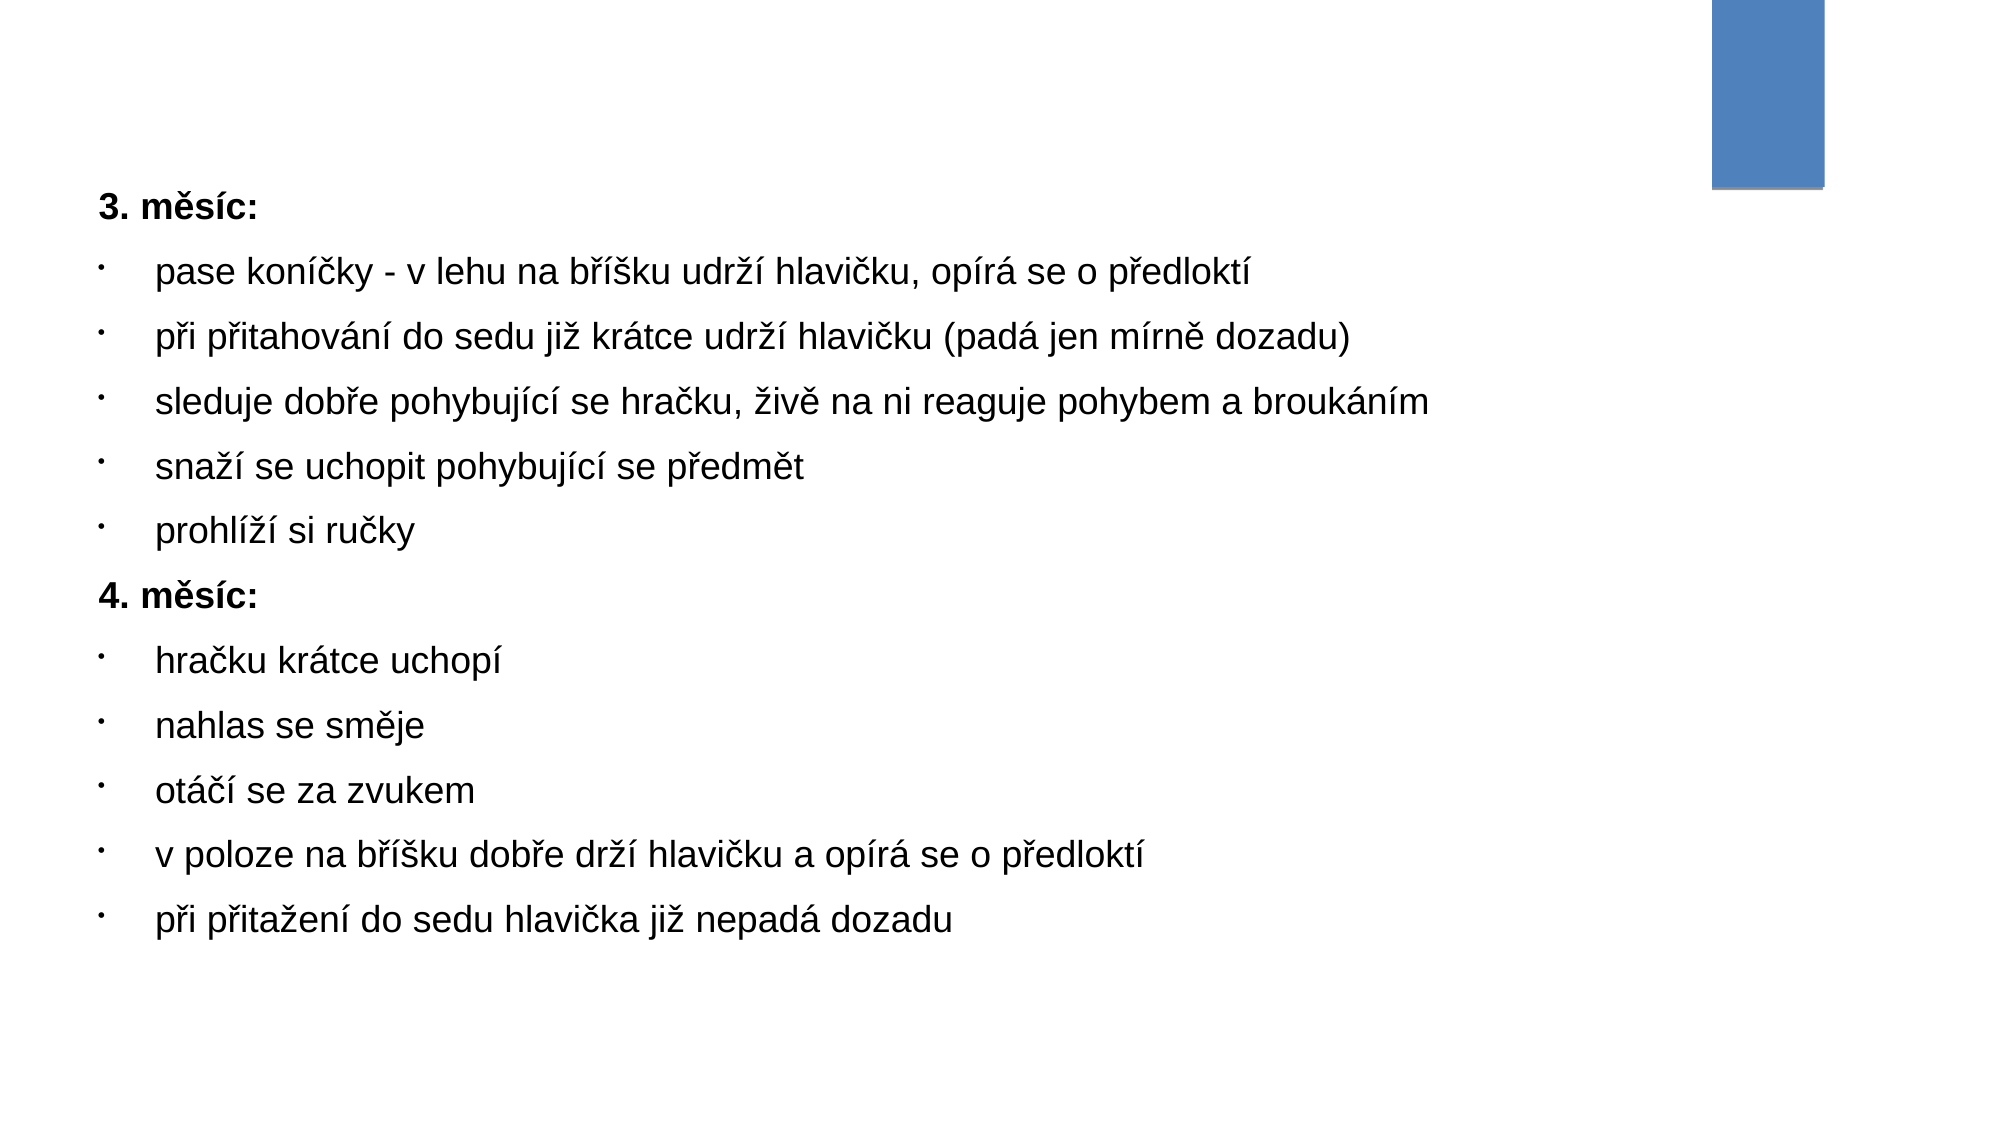

3. měsíc:
pase koníčky - v lehu na bříšku udrží hlavičku, opírá se o předloktí
při přitahování do sedu již krátce udrží hlavičku (padá jen mírně dozadu)
sleduje dobře pohybující se hračku, živě na ni reaguje pohybem a broukáním
snaží se uchopit pohybující se předmět
prohlíží si ručky
4. měsíc:
hračku krátce uchopí
nahlas se směje
otáčí se za zvukem
v poloze na bříšku dobře drží hlavičku a opírá se o předloktí
při přitažení do sedu hlavička již nepadá dozadu